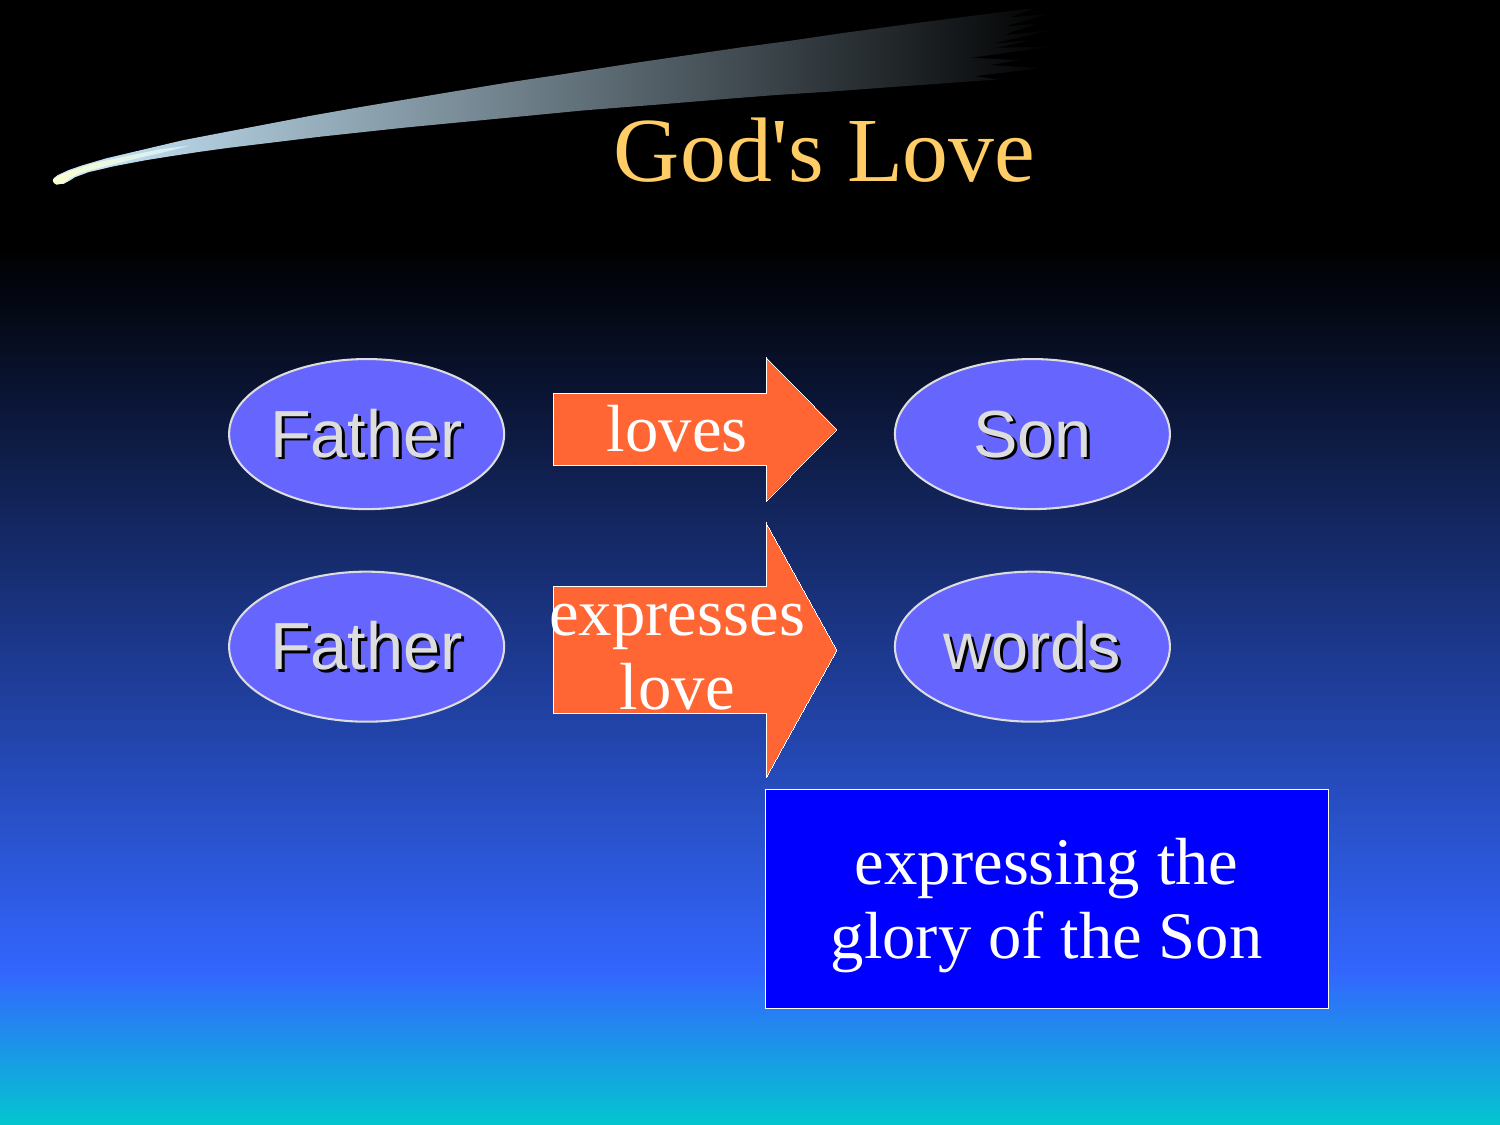

# God's Love
loves
Father
Son
expresses
love
Father
words
expressing the
glory of the Son